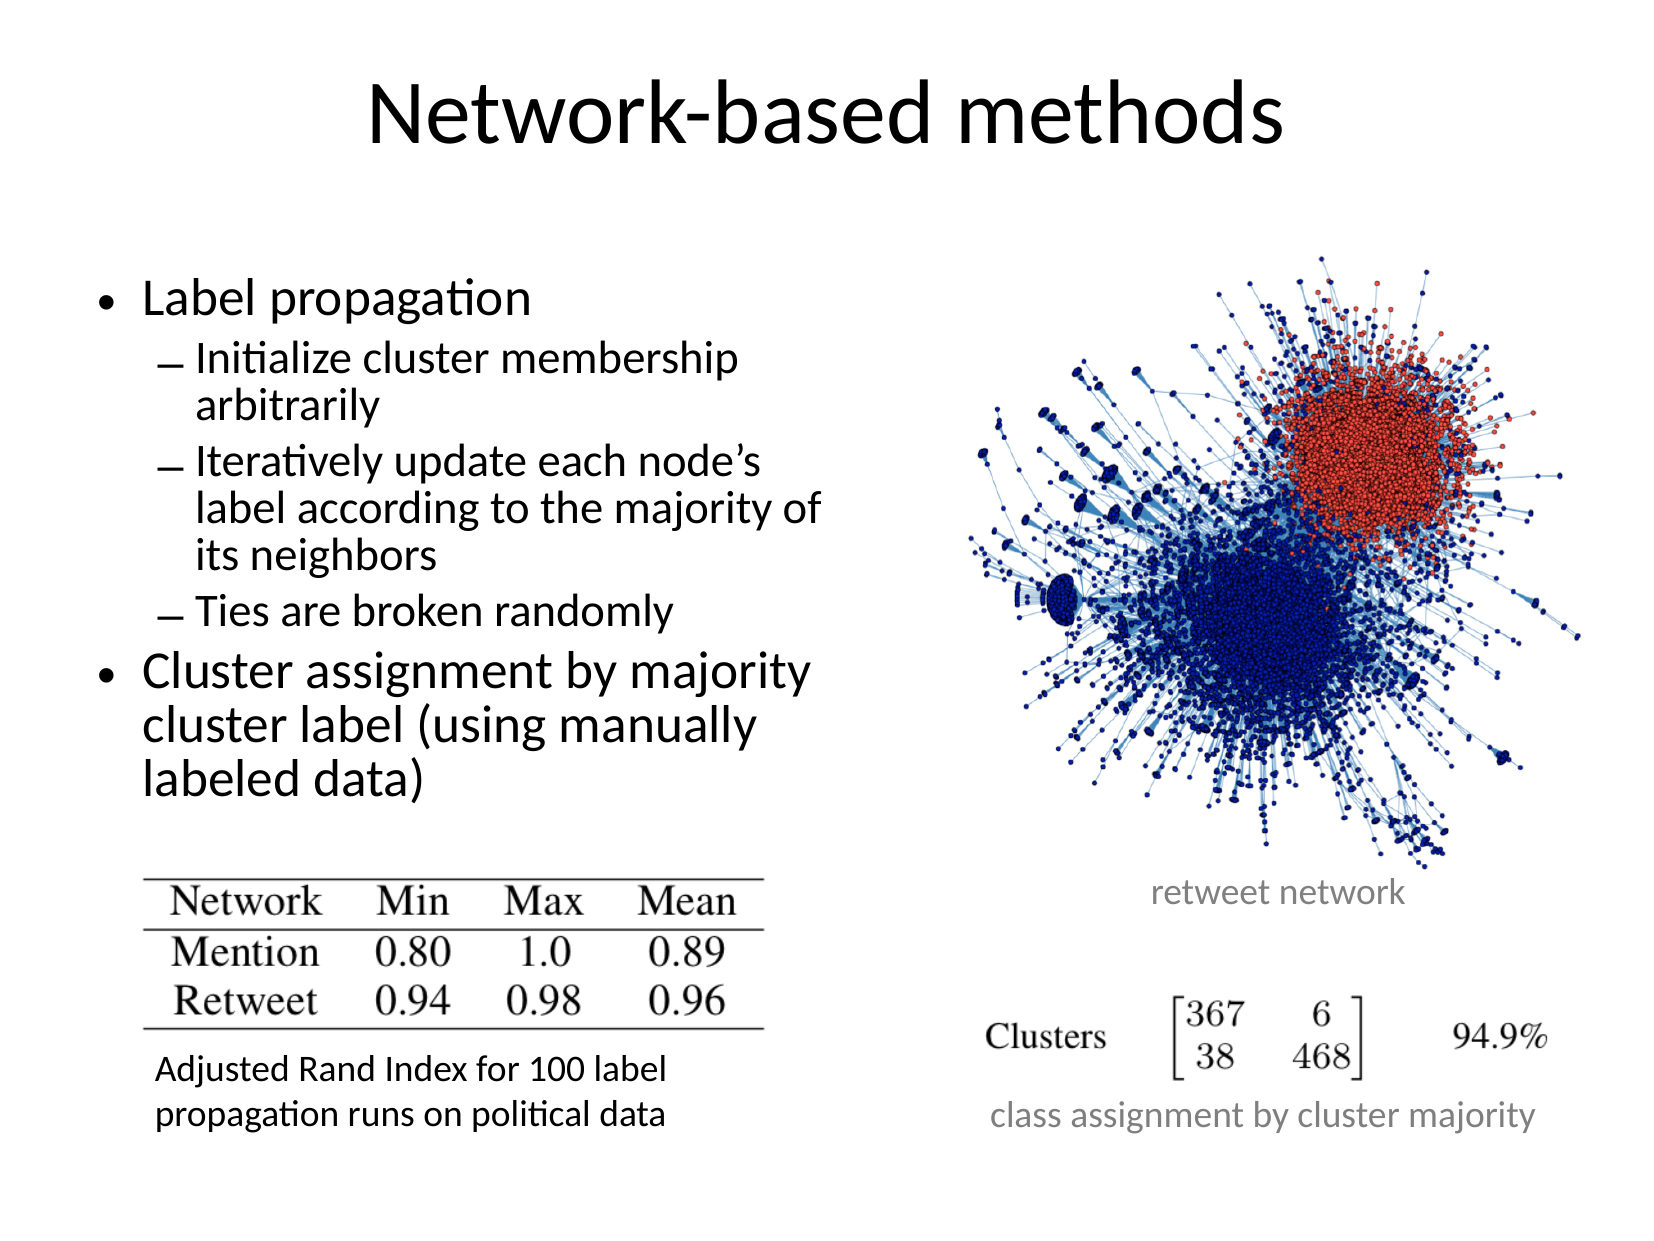

Network-based methods
Label propagation
Initialize cluster membership arbitrarily
Iteratively update each node’s label according to the majority of its neighbors
Ties are broken randomly
Cluster assignment by majority cluster label (using manually labeled data)
retweet network
Adjusted Rand Index for 100 label propagation runs on political data
class assignment by cluster majority